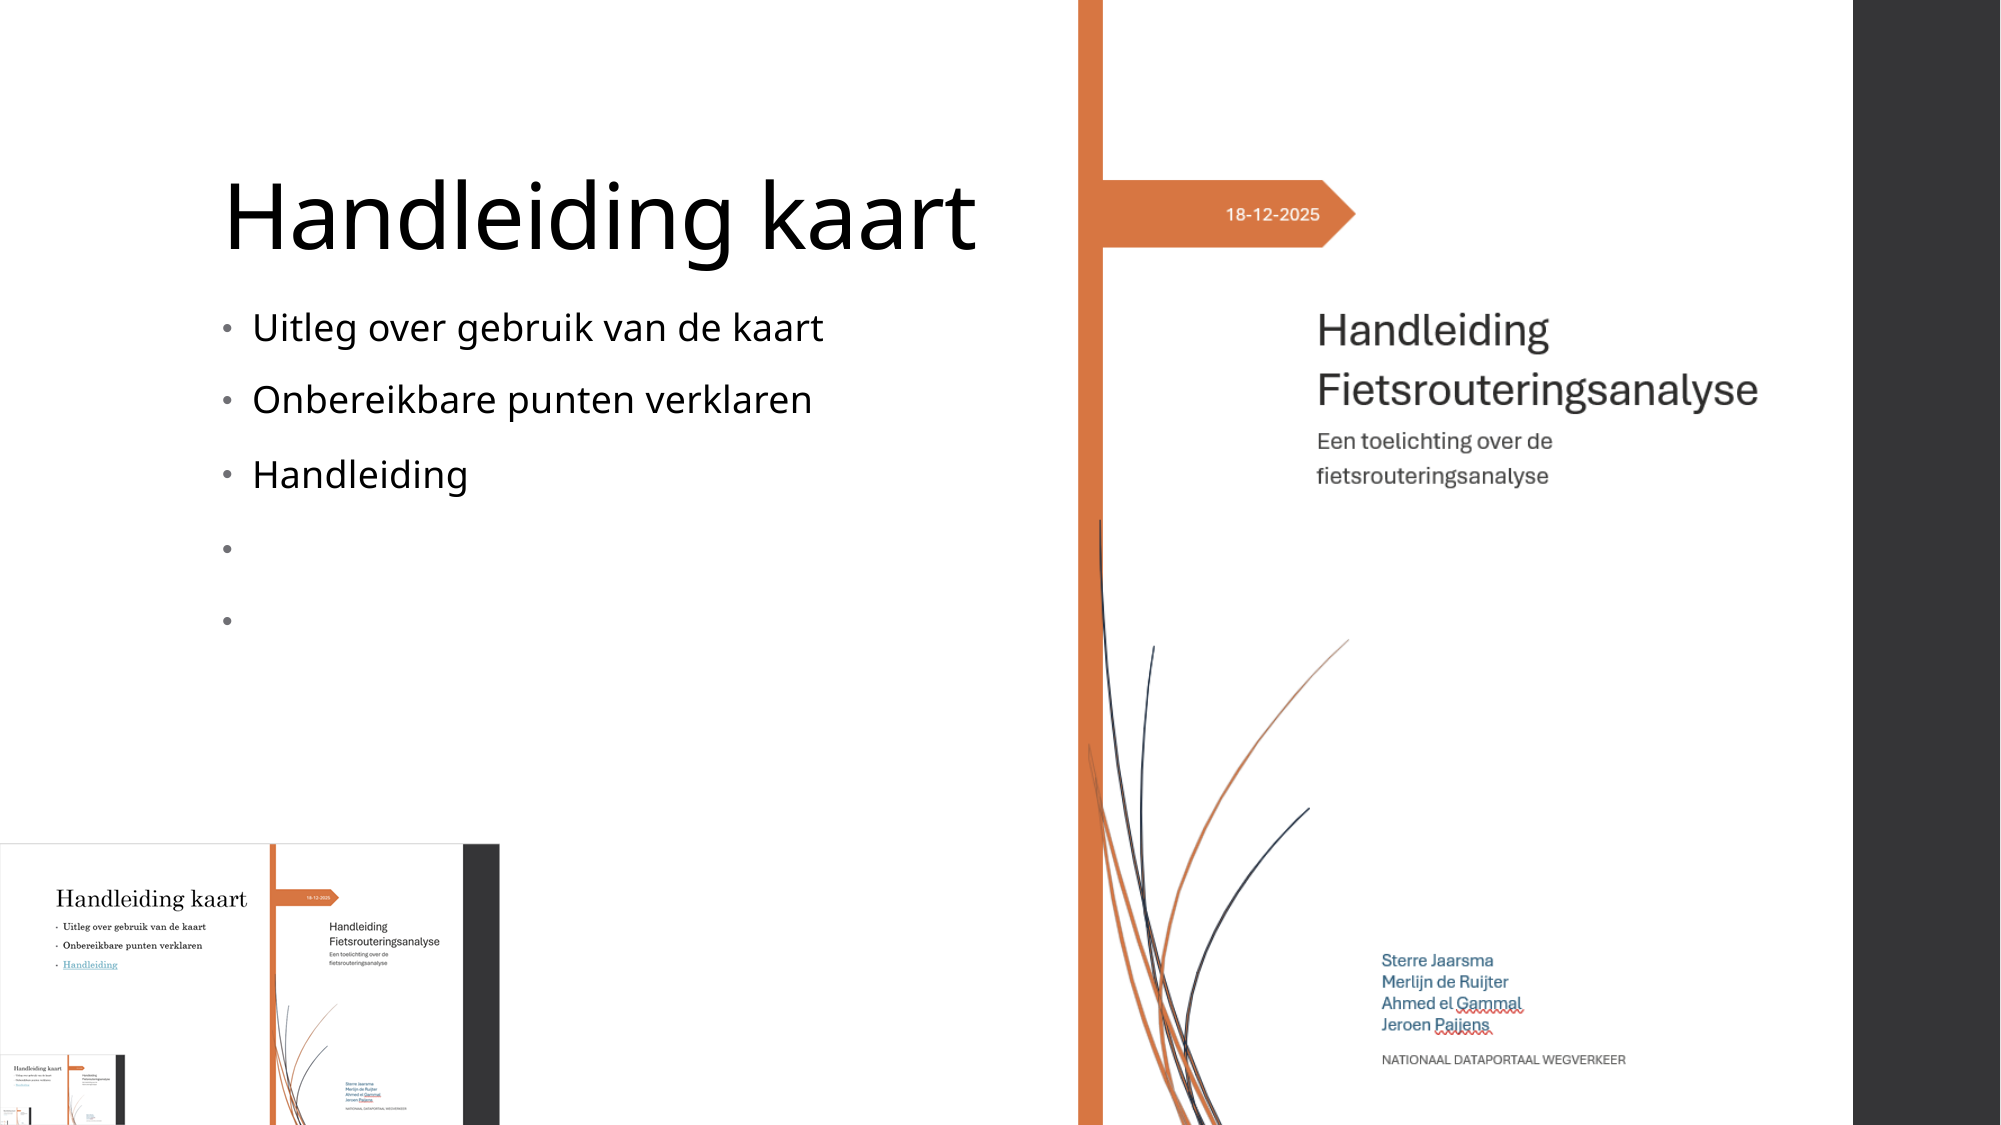

# Handleiding kaart
Uitleg over gebruik van de kaart
Onbereikbare punten verklaren
Handleiding